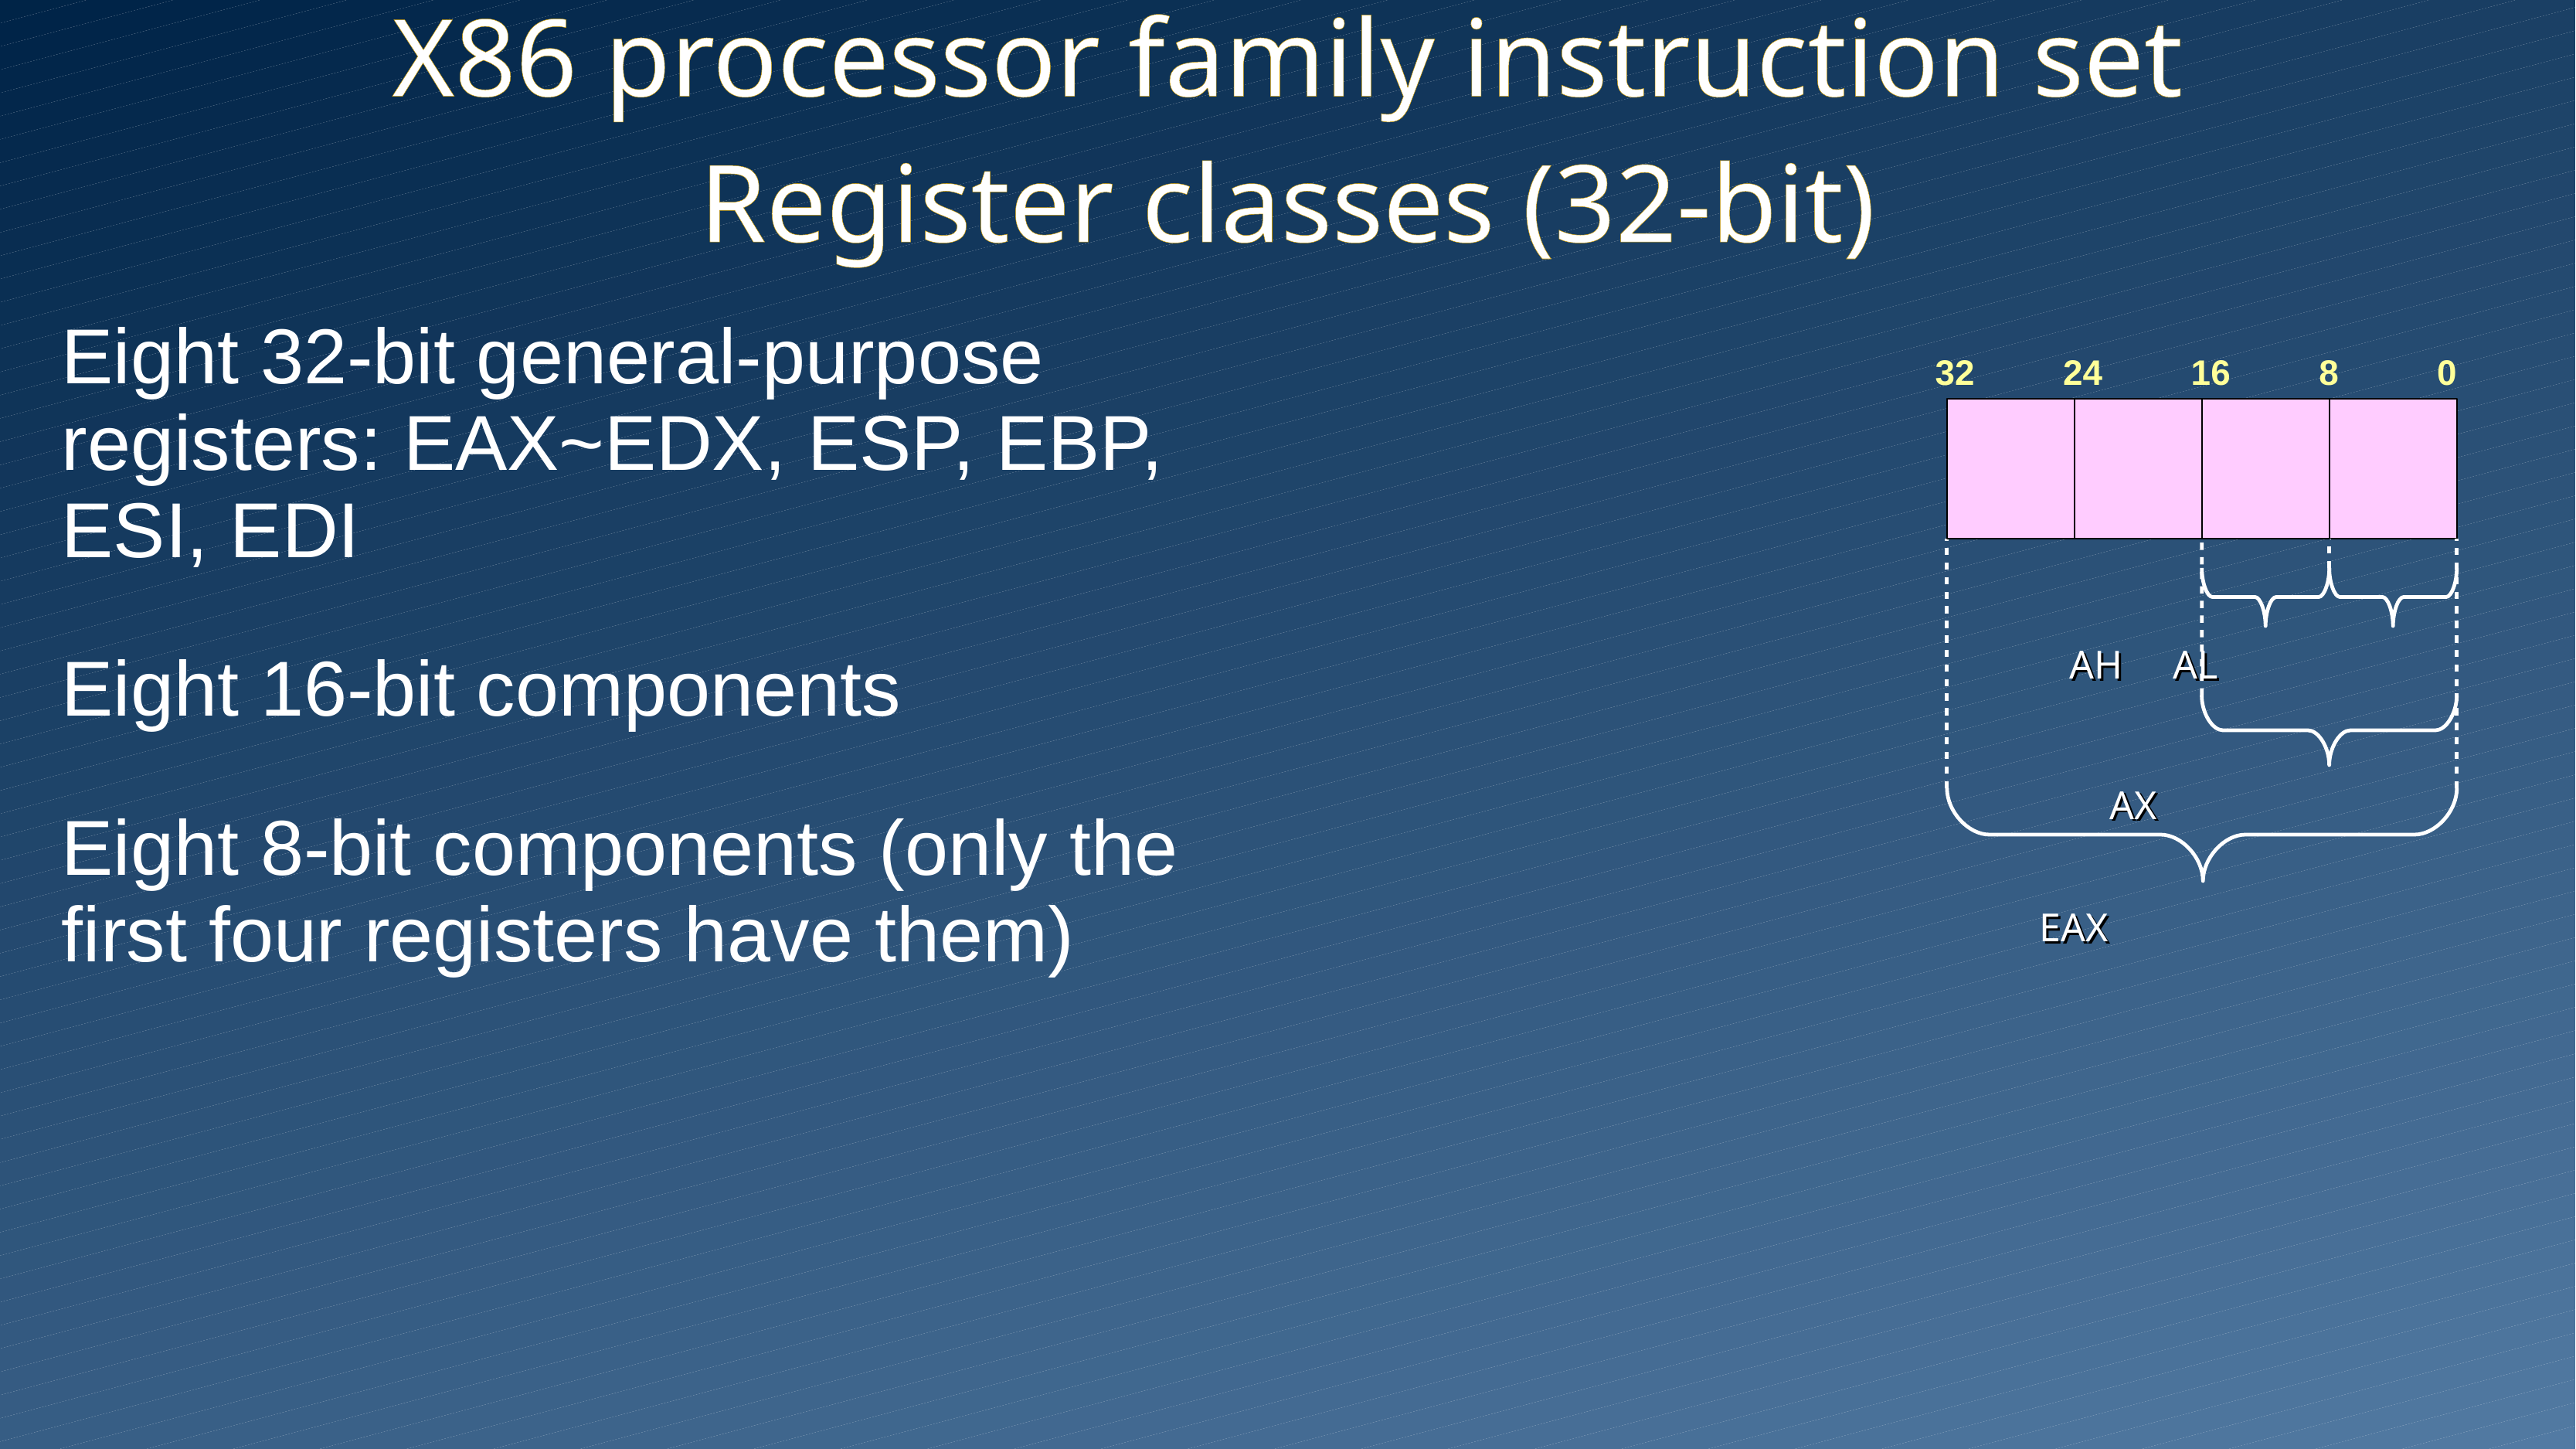

X86 processor family instruction set
Register classes (32-bit)
Eight 32-bit general-purpose
registers: EAX~EDX, ESP, EBP,
ESI, EDI
Eight 16-bit components
Eight 8-bit components (only the
first four registers have them)
32 24 16 8 0
# AH AL
 AX
 EAX